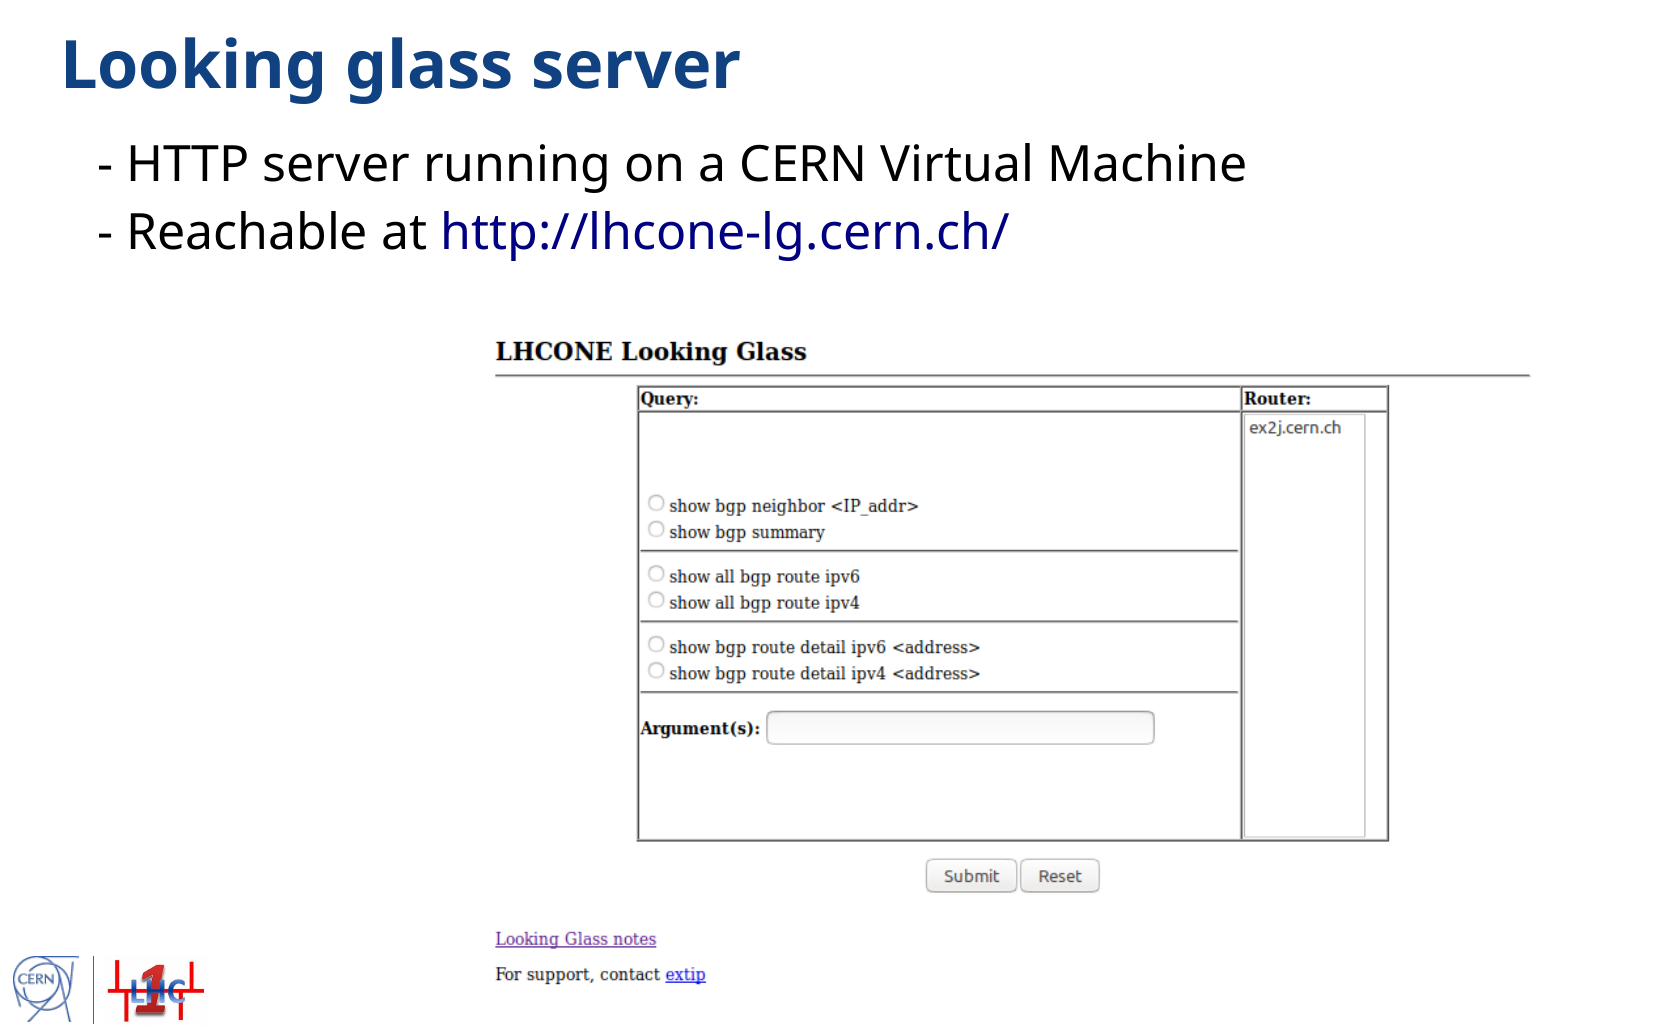

# Looking glass server
- HTTP server running on a CERN Virtual Machine
- Reachable at http://lhcone-lg.cern.ch/